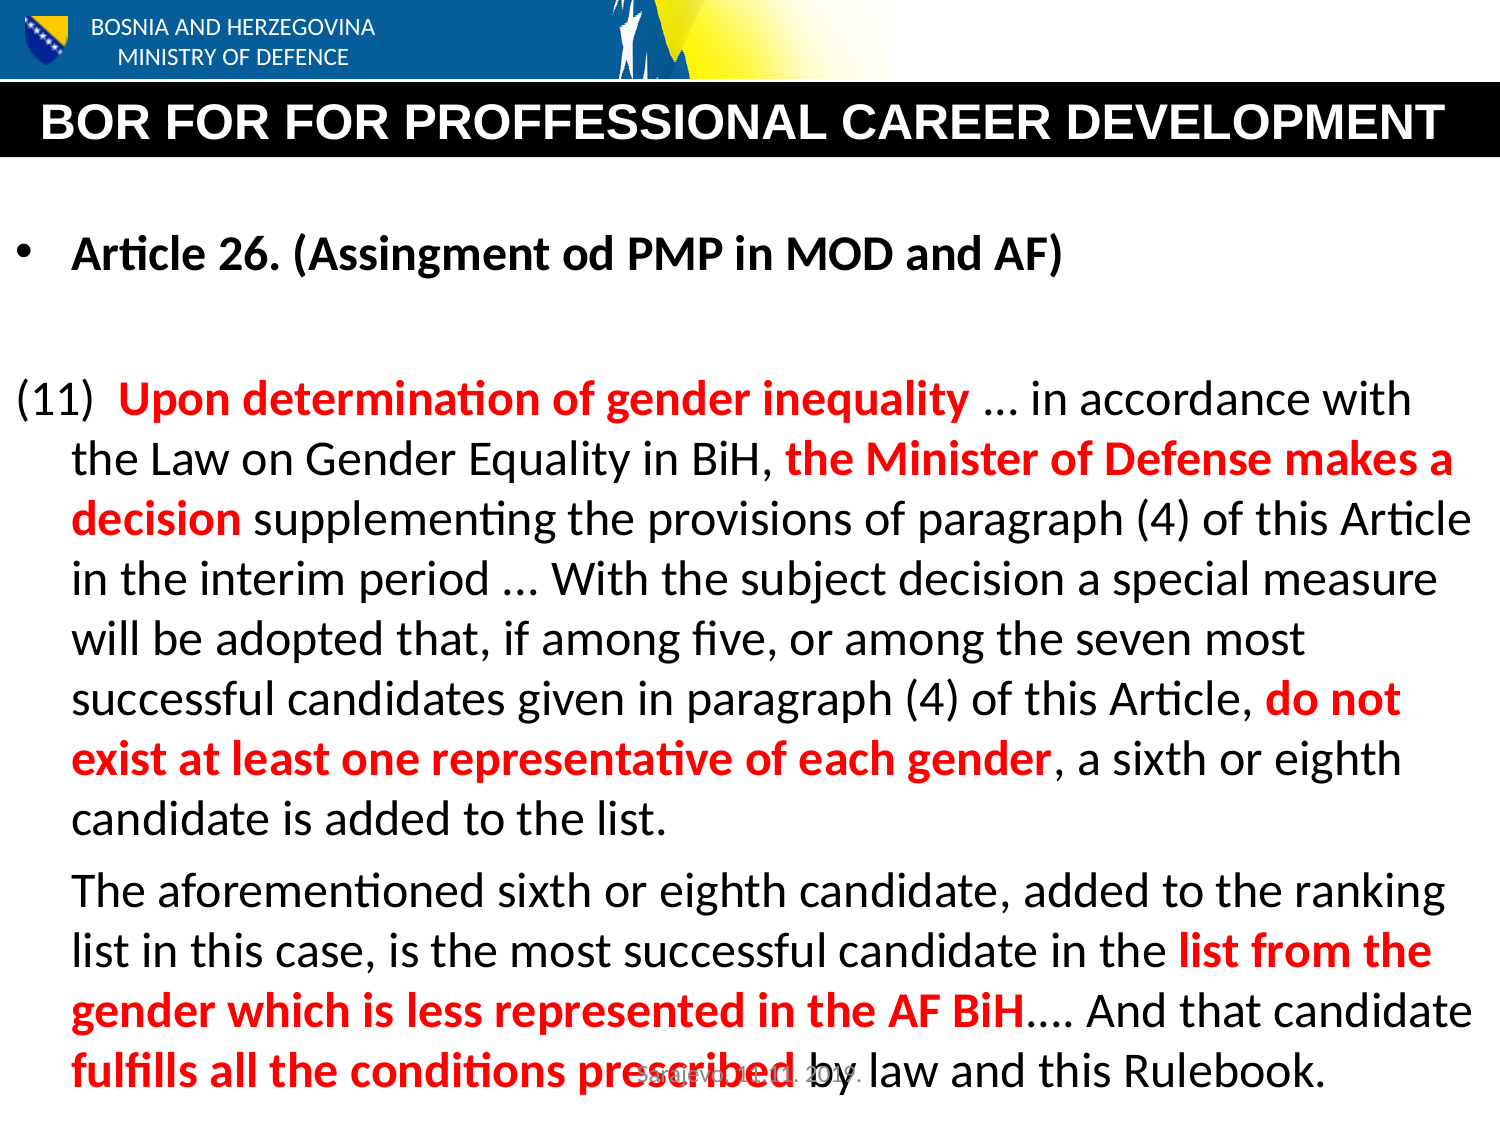

# BOR FOR FOR PROFFESSIONAL CAREER DEVELOPMENT
Article 26. (Assingment od PMP in MOD and AF)
(11)  Upon determination of gender inequality ... in accordance with the Law on Gender Equality in BiH, the Minister of Defense makes a decision supplementing the provisions of paragraph (4) of this Article in the interim period ... With the subject decision a special measure will be adopted that, if among five, or among the seven most successful candidates given in paragraph (4) of this Article, do not exist at least one representative of each gender, a sixth or eighth candidate is added to the list.
	The aforementioned sixth or eighth candidate, added to the ranking list in this case, is the most successful candidate in the list from the gender which is less represented in the AF BiH.... And that candidate fulfills all the conditions prescribed by law and this Rulebook.
Sarajevo, 11.11. 2019.